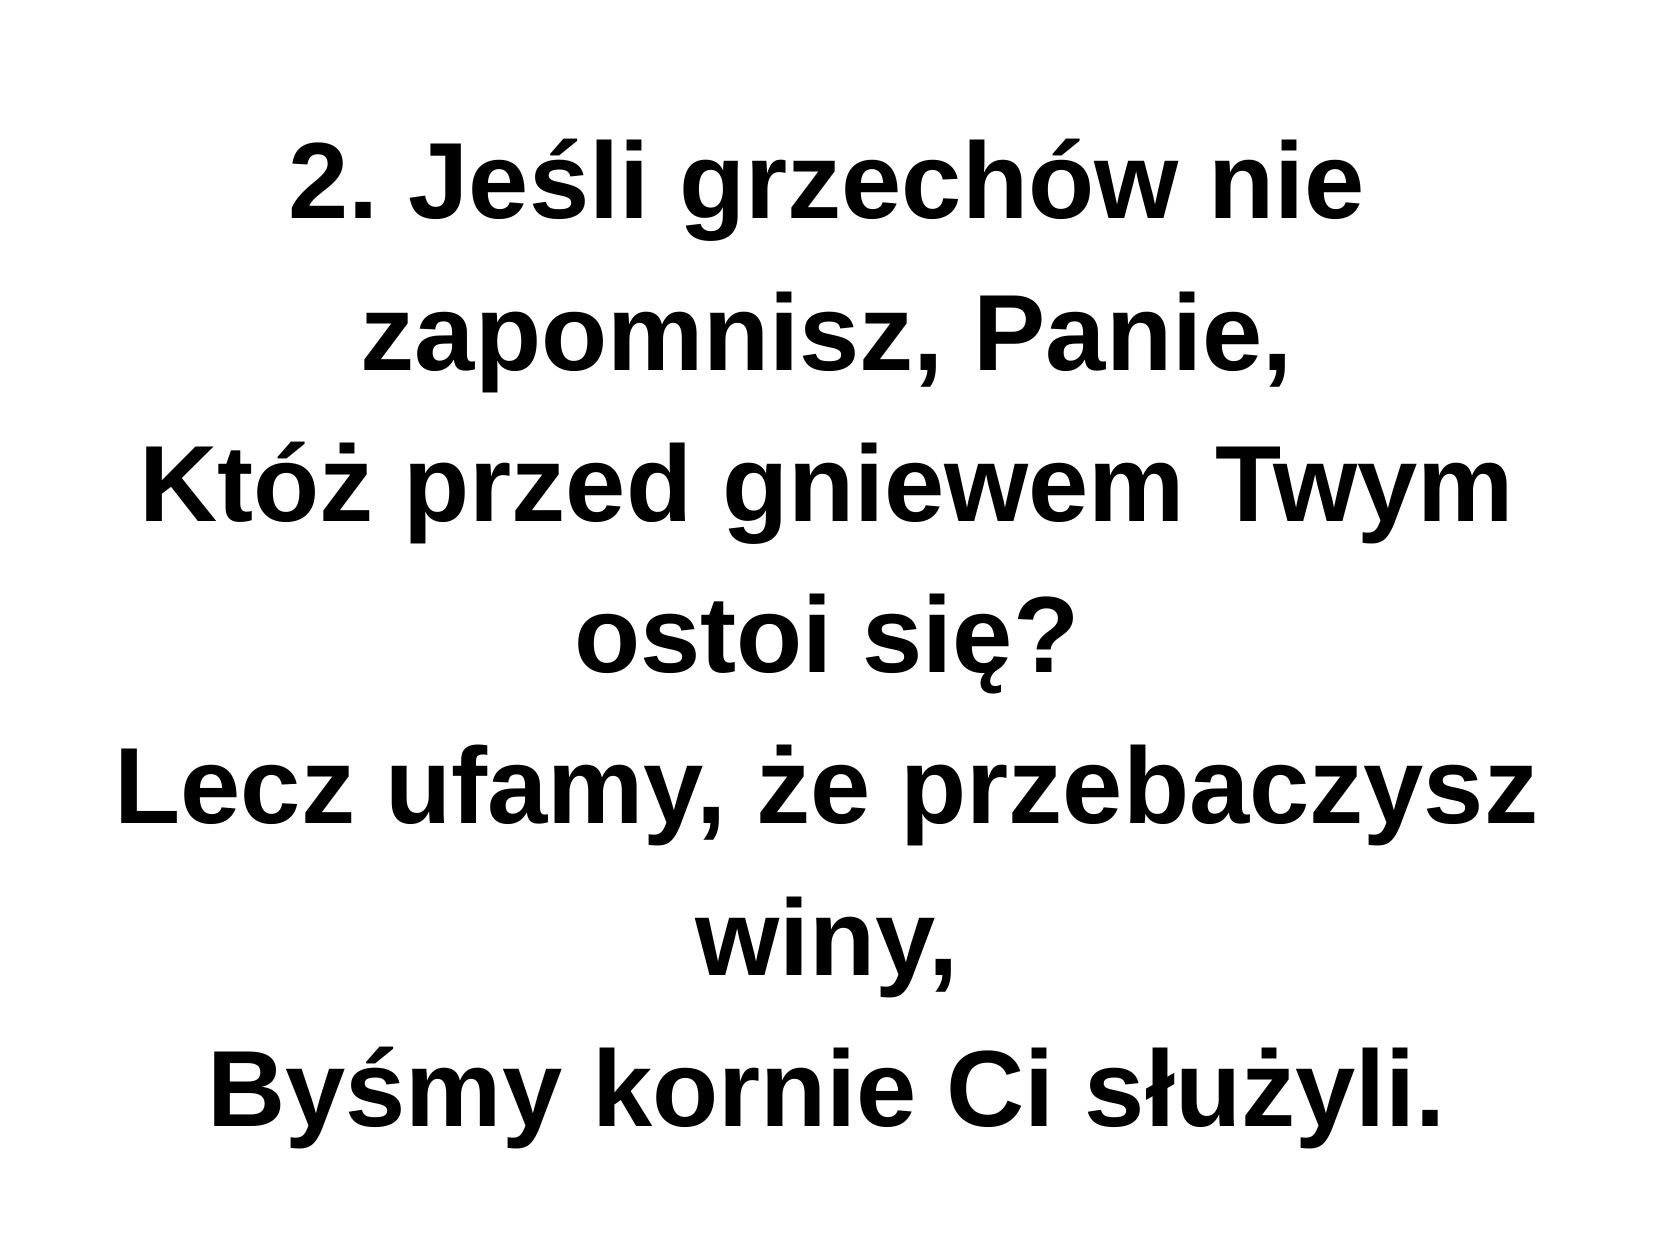

# 2. Jeśli grzechów nie zapomnisz, Panie,
Któż przed gniewem Twym ostoi się?
Lecz ufamy, że przebaczysz winy,
Byśmy kornie Ci służyli.